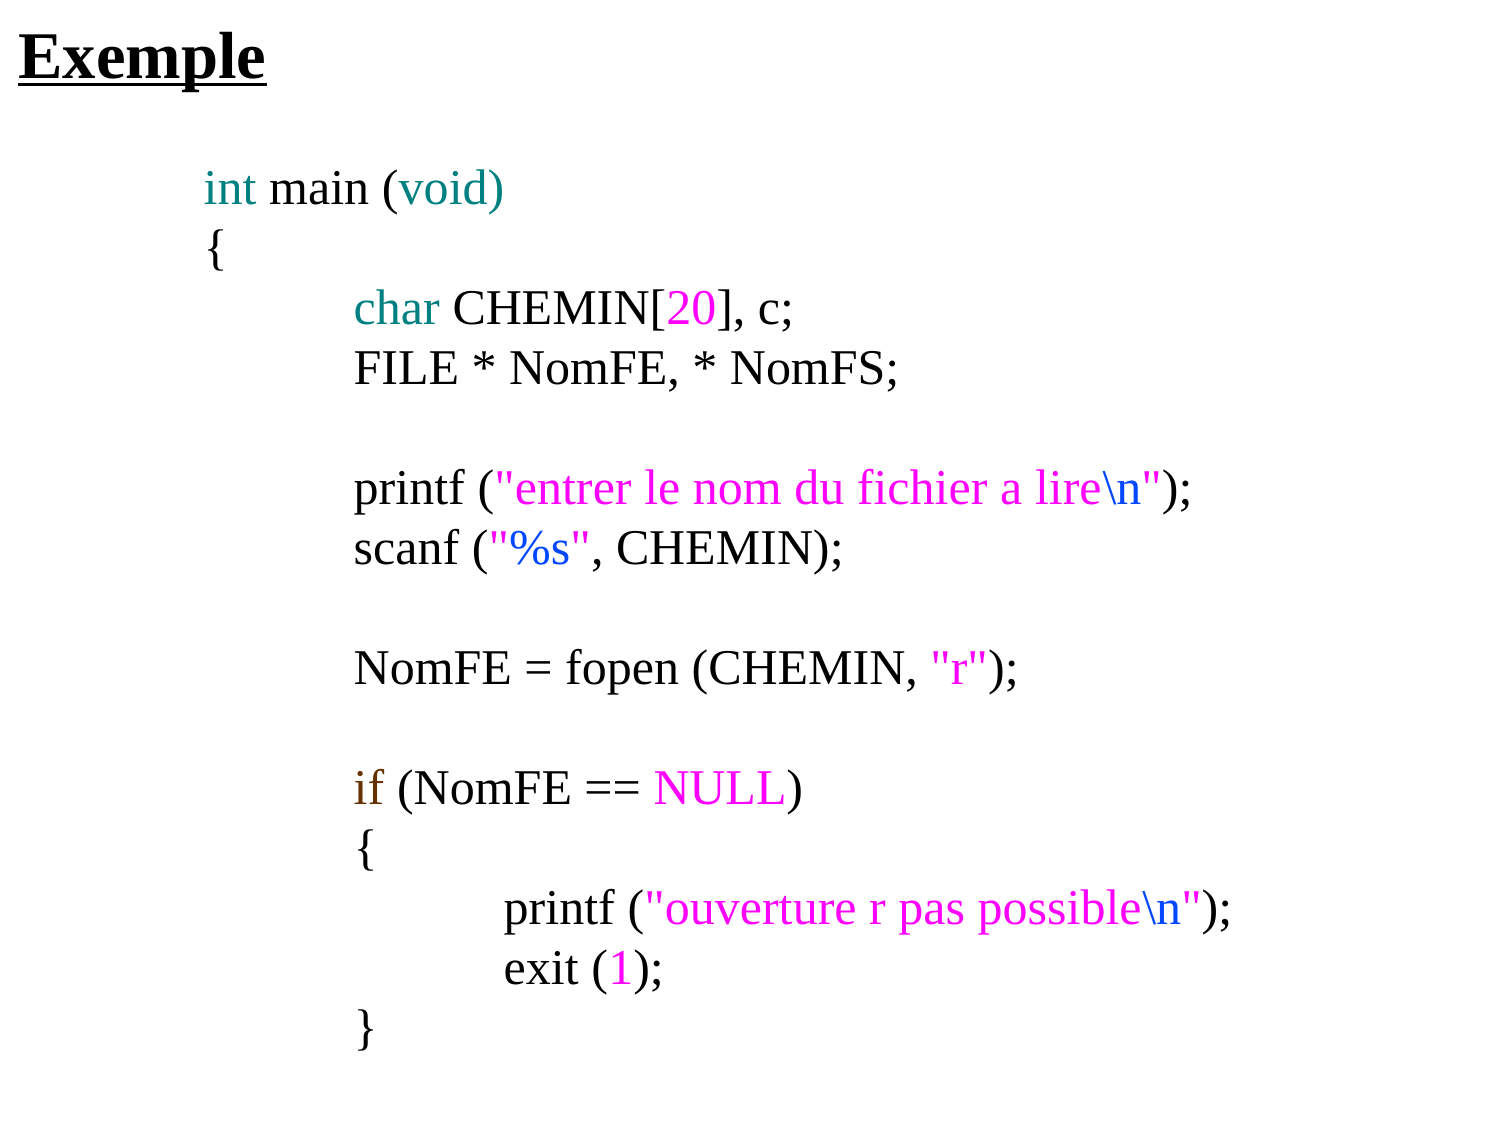

Exemple
int main (void)
{
	char CHEMIN[20], c;
	FILE * NomFE, * NomFS;
	printf ("entrer le nom du fichier a lire\n");
	scanf ("%s", CHEMIN);
	NomFE = fopen (CHEMIN, "r");
	if (NomFE == NULL)
	{
		printf ("ouverture r pas possible\n");
		exit (1);
	}